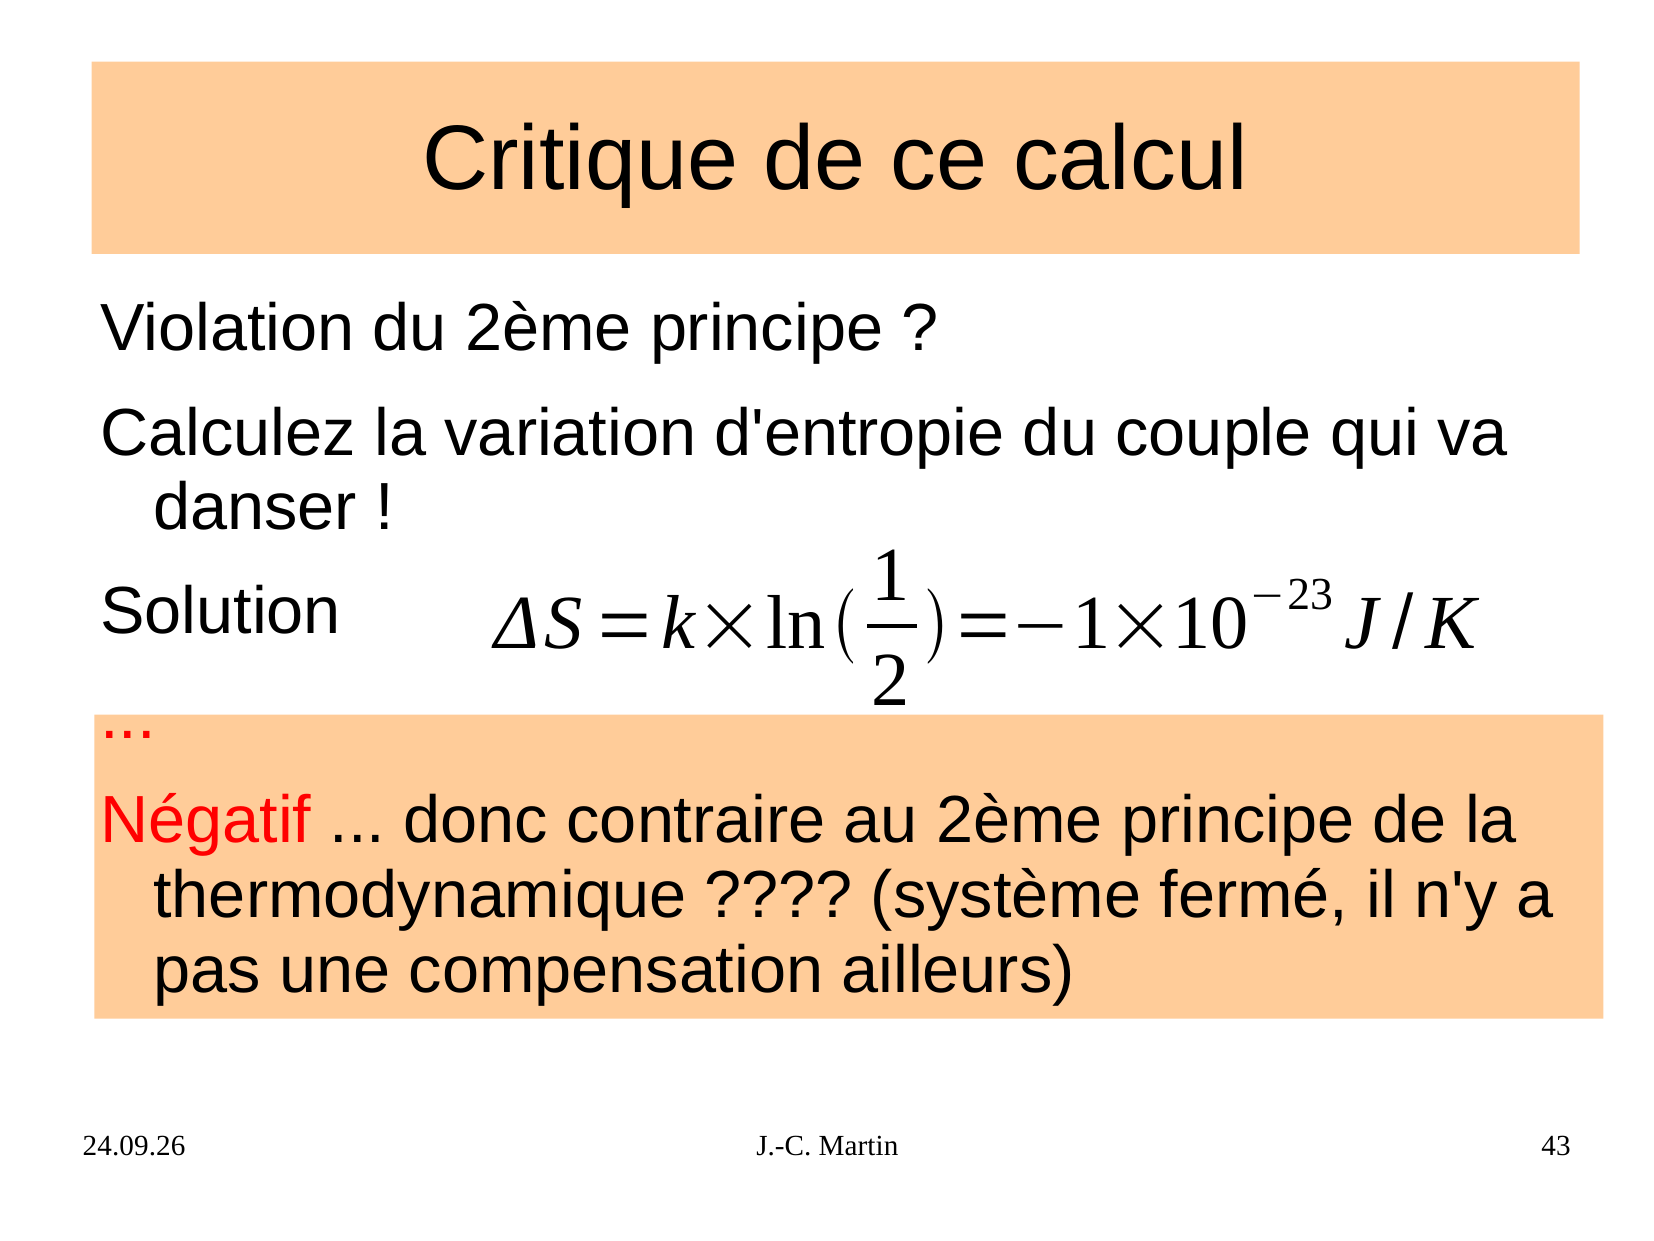

Critique de ce calcul
# Violation du 2ème principe ?
Calculez la variation d'entropie du couple qui va danser !
Solution
...
Négatif ... donc contraire au 2ème principe de la thermodynamique ???? (système fermé, il n'y a pas une compensation ailleurs)
J.-C. Martin
43